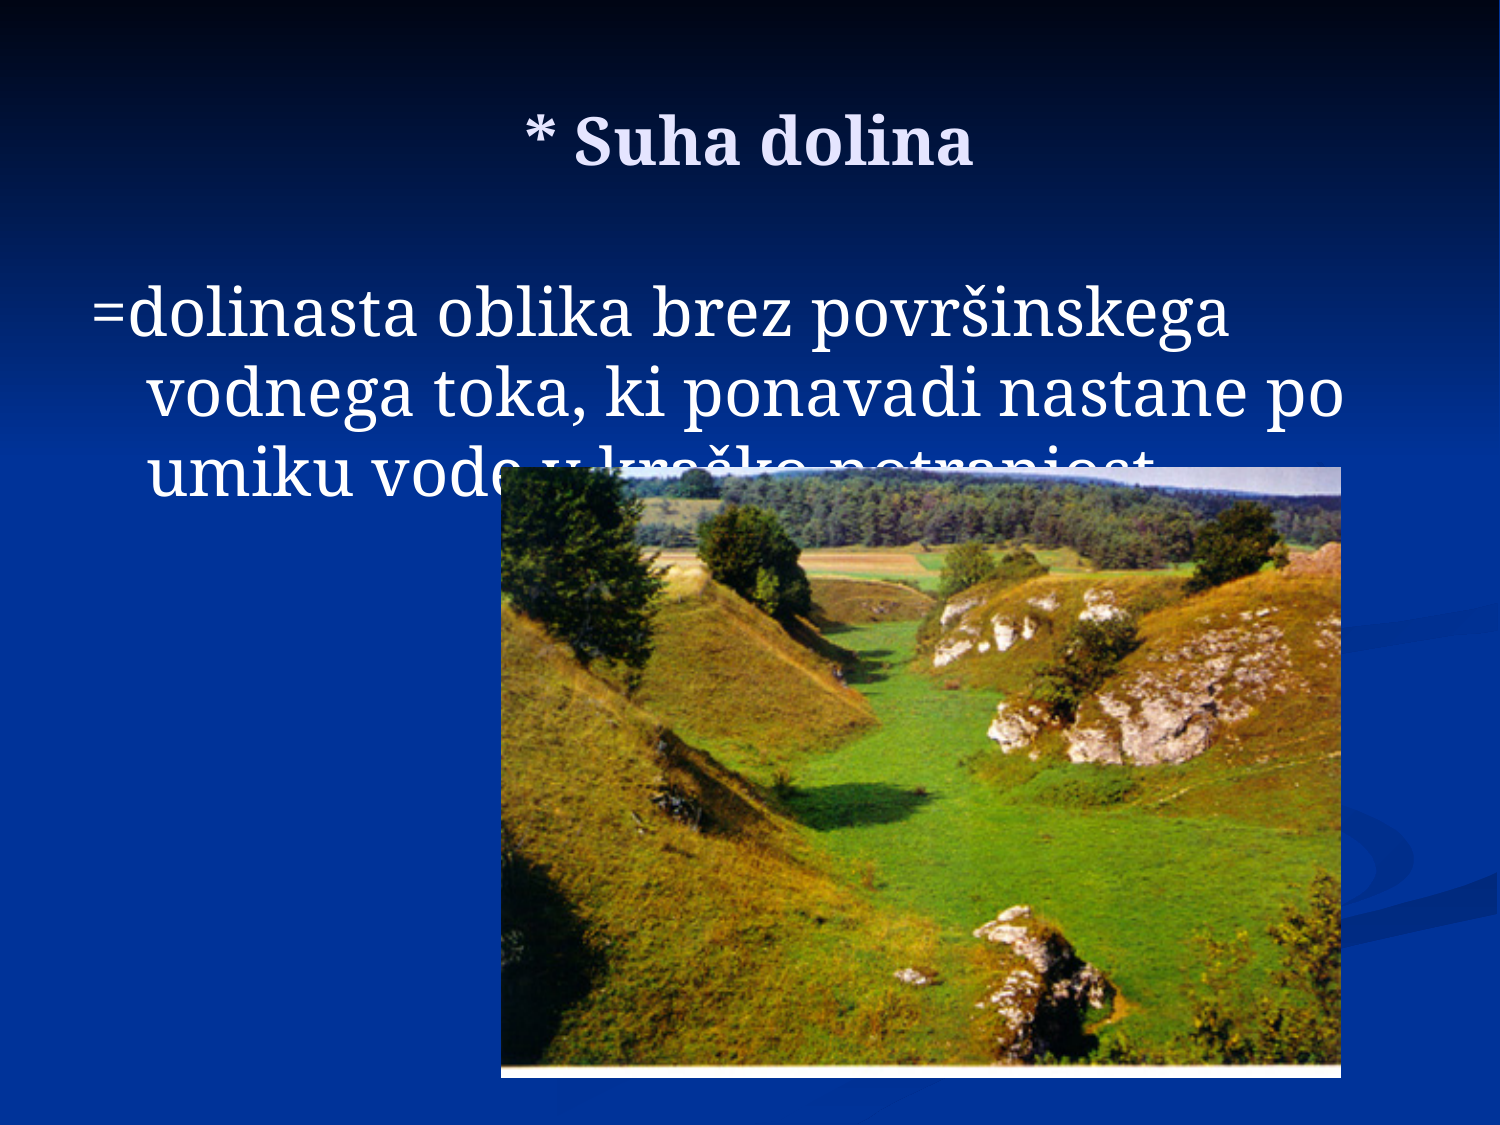

# * Suha dolina
=dolinasta oblika brez površinskega vodnega toka, ki ponavadi nastane po umiku vode v kraško notranjost.